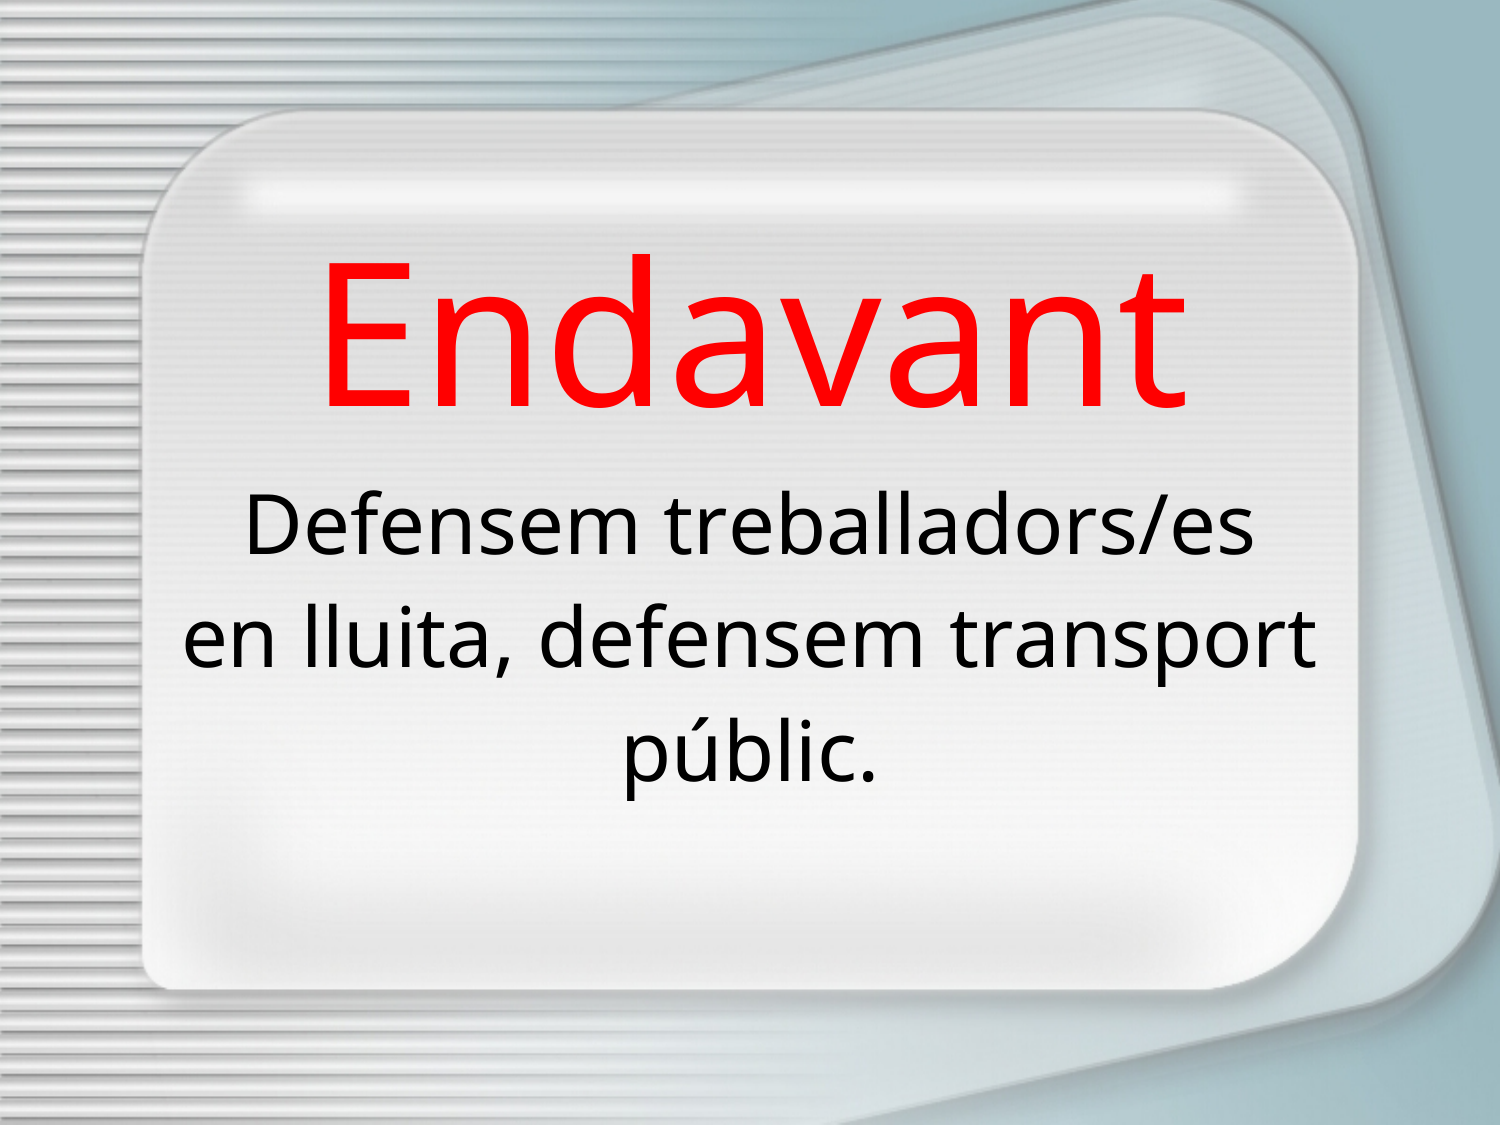

# Endavant Defensem treballadors/es en lluita, defensem transport públic.